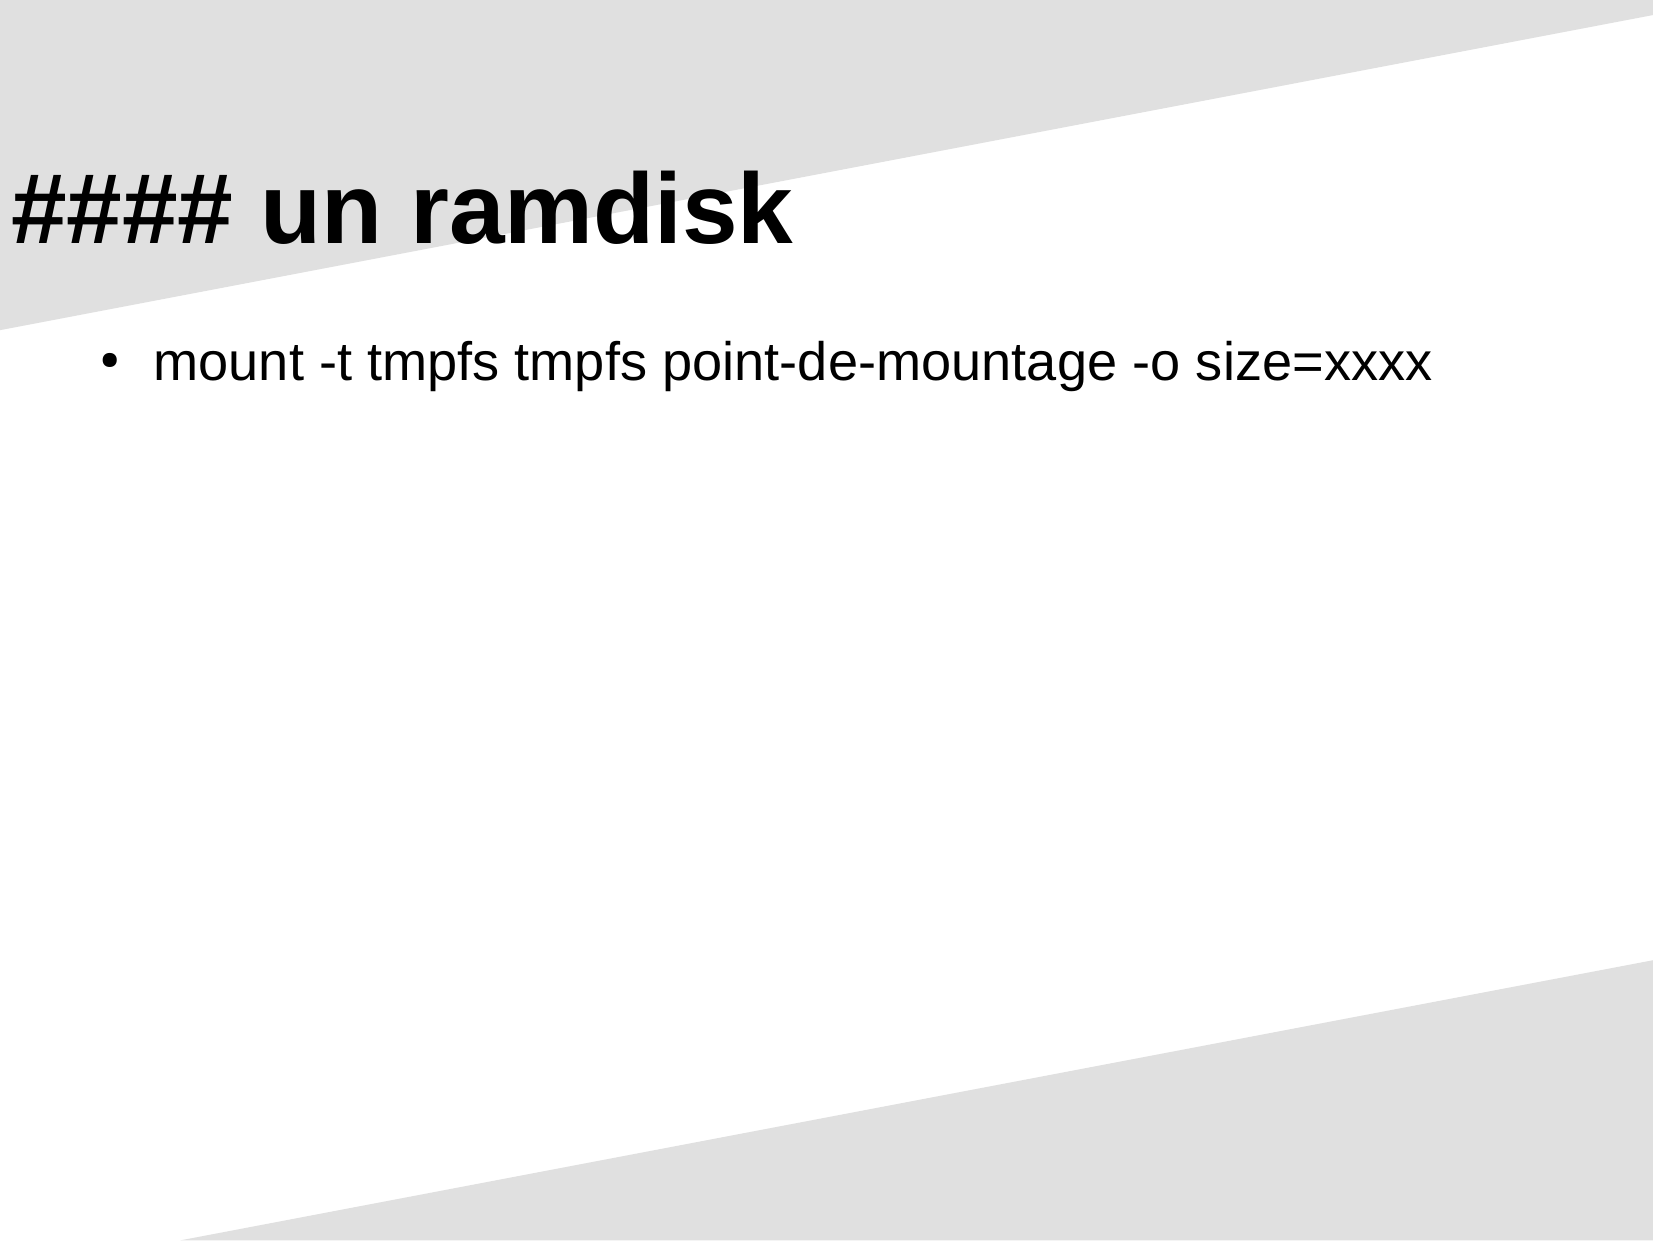

# #### un ramdisk
mount -t tmpfs tmpfs point-de-mountage -o size=xxxx